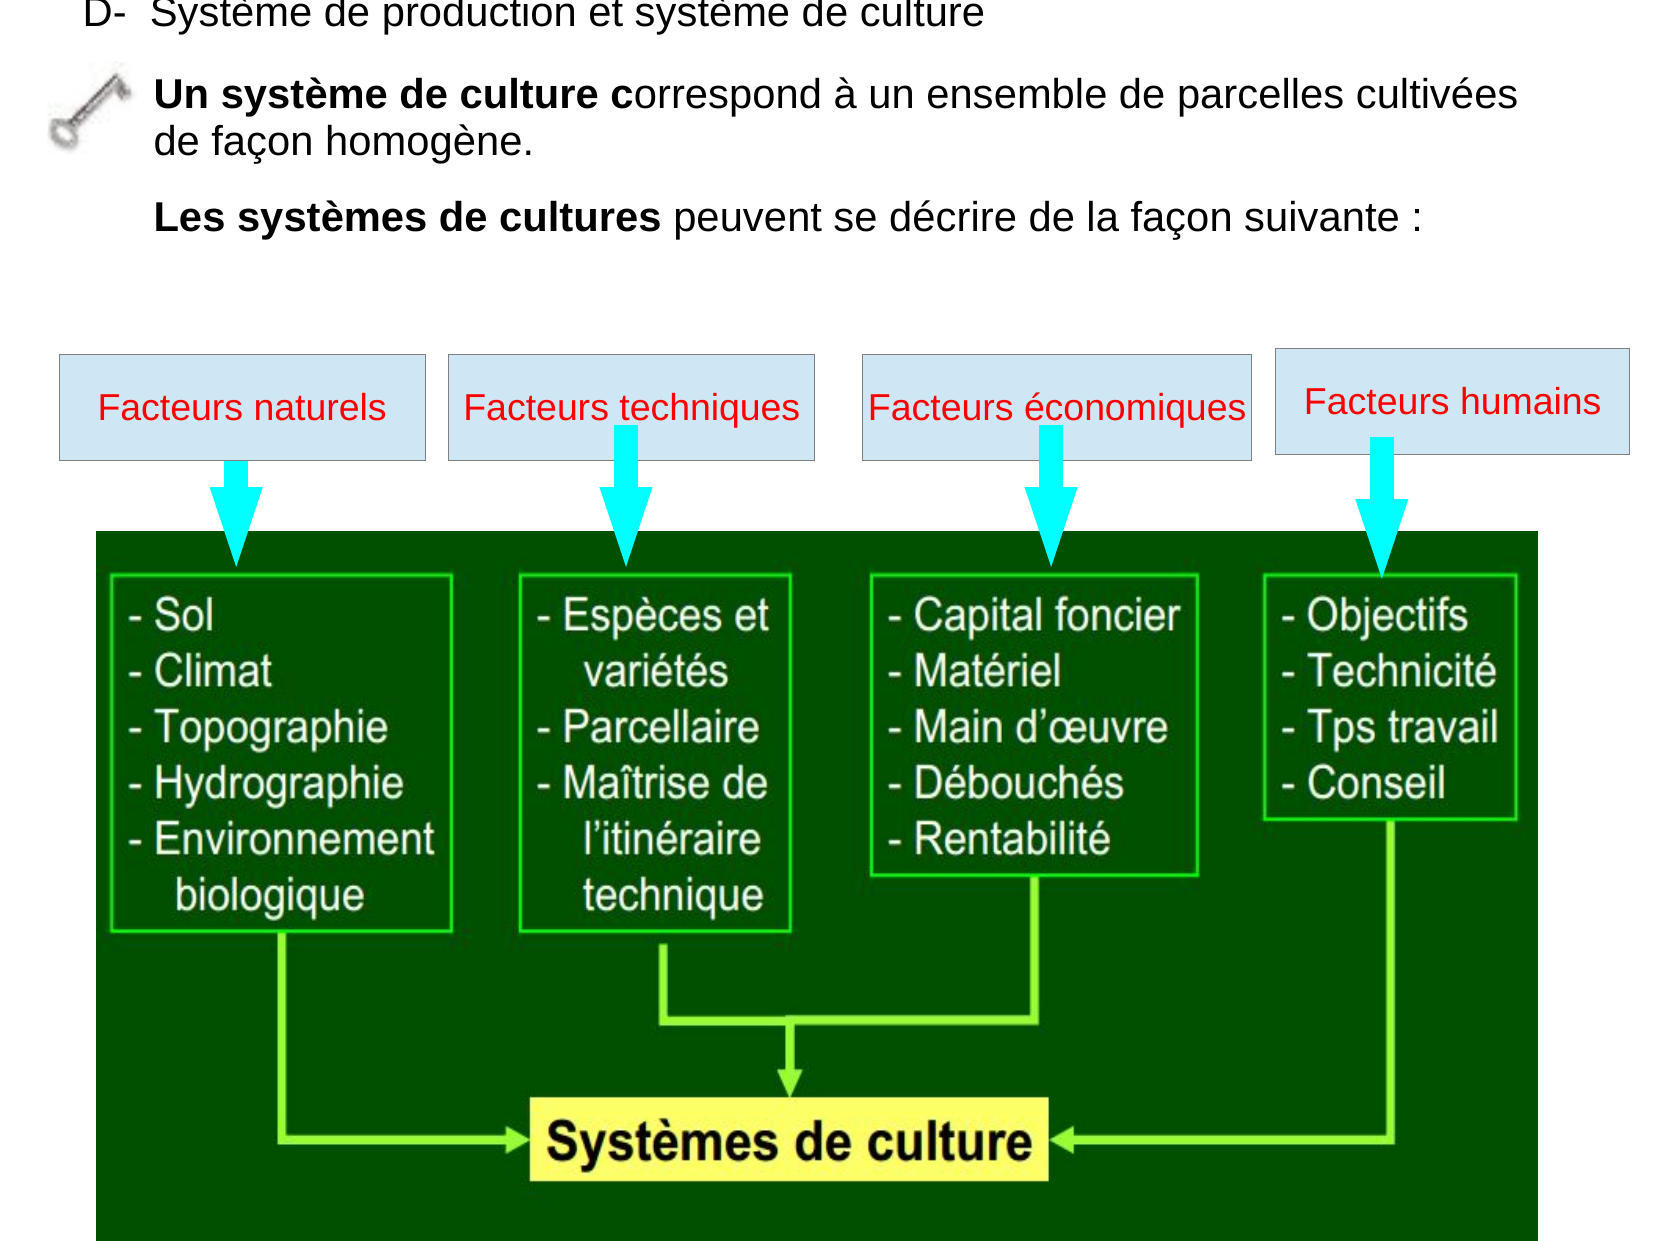

# D- Système de production et système de culture
Un système de culture correspond à un ensemble de parcelles cultivées de façon homogène.
Les systèmes de cultures peuvent se décrire de la façon suivante :
Facteurs humains
Facteurs naturels
Facteurs techniques
Facteurs économiques